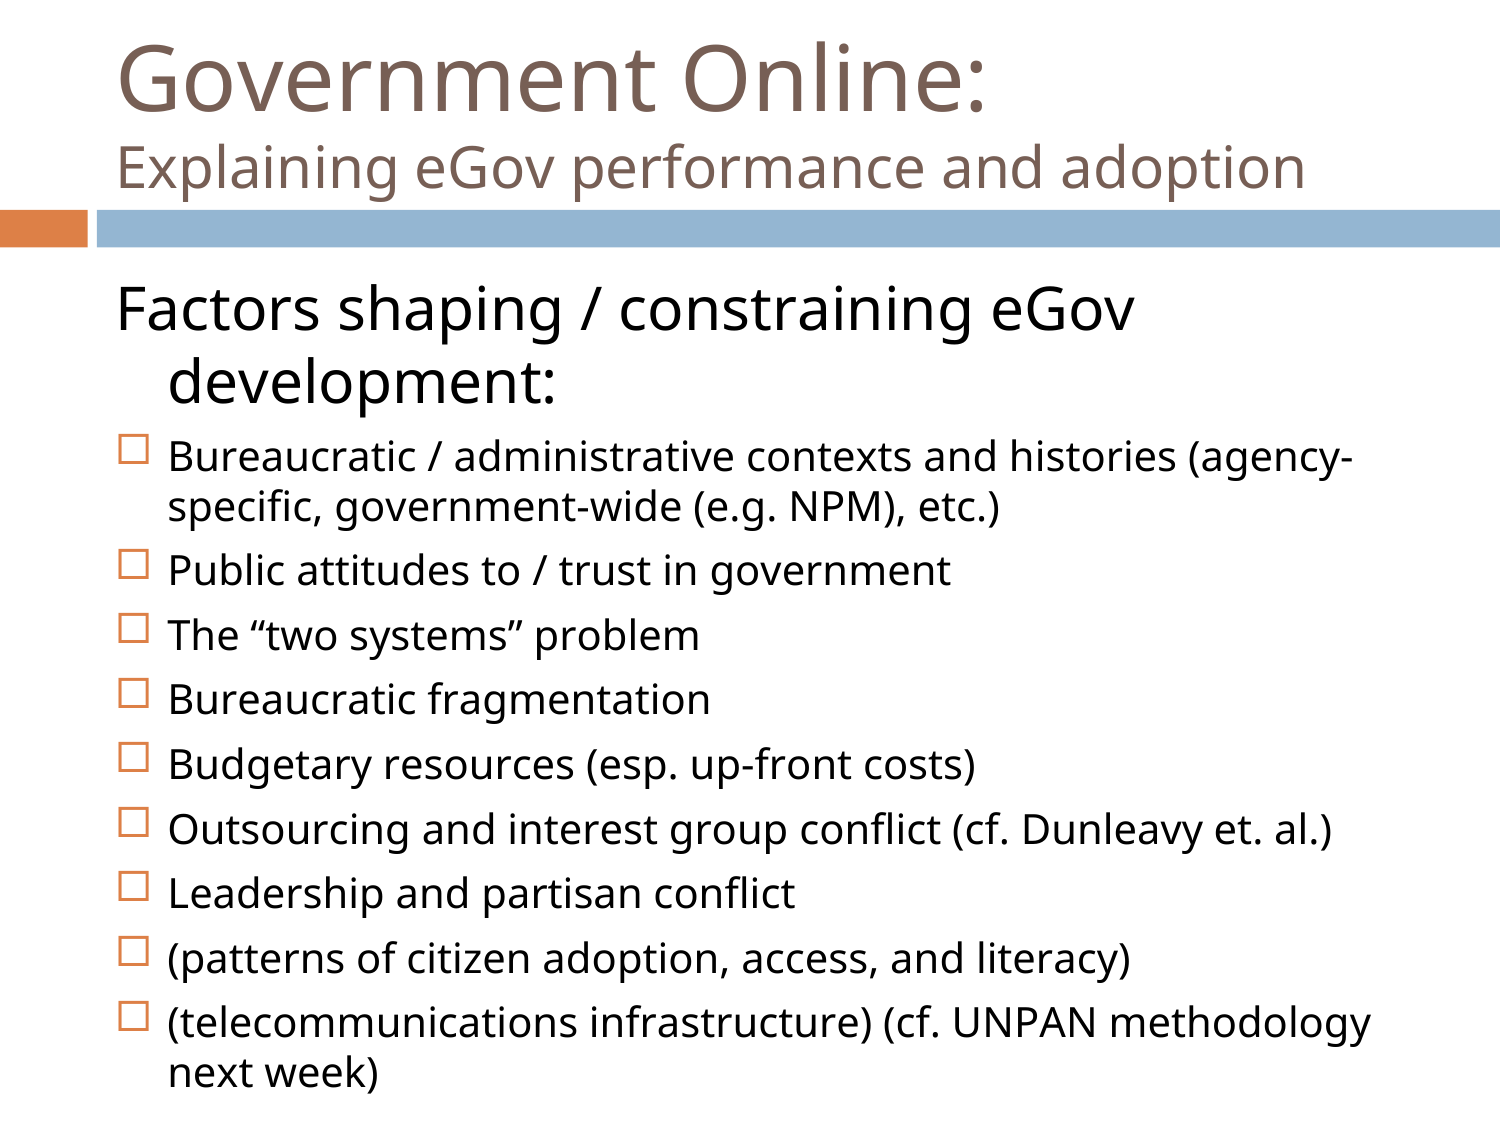

Government Online:
Explaining eGov performance and adoption
Factors shaping / constraining eGov development:
Bureaucratic / administrative contexts and histories (agency-specific, government-wide (e.g. NPM), etc.)
Public attitudes to / trust in government
The “two systems” problem
Bureaucratic fragmentation
Budgetary resources (esp. up-front costs)
Outsourcing and interest group conflict (cf. Dunleavy et. al.)
Leadership and partisan conflict
(patterns of citizen adoption, access, and literacy)
(telecommunications infrastructure) (cf. UNPAN methodology next week)